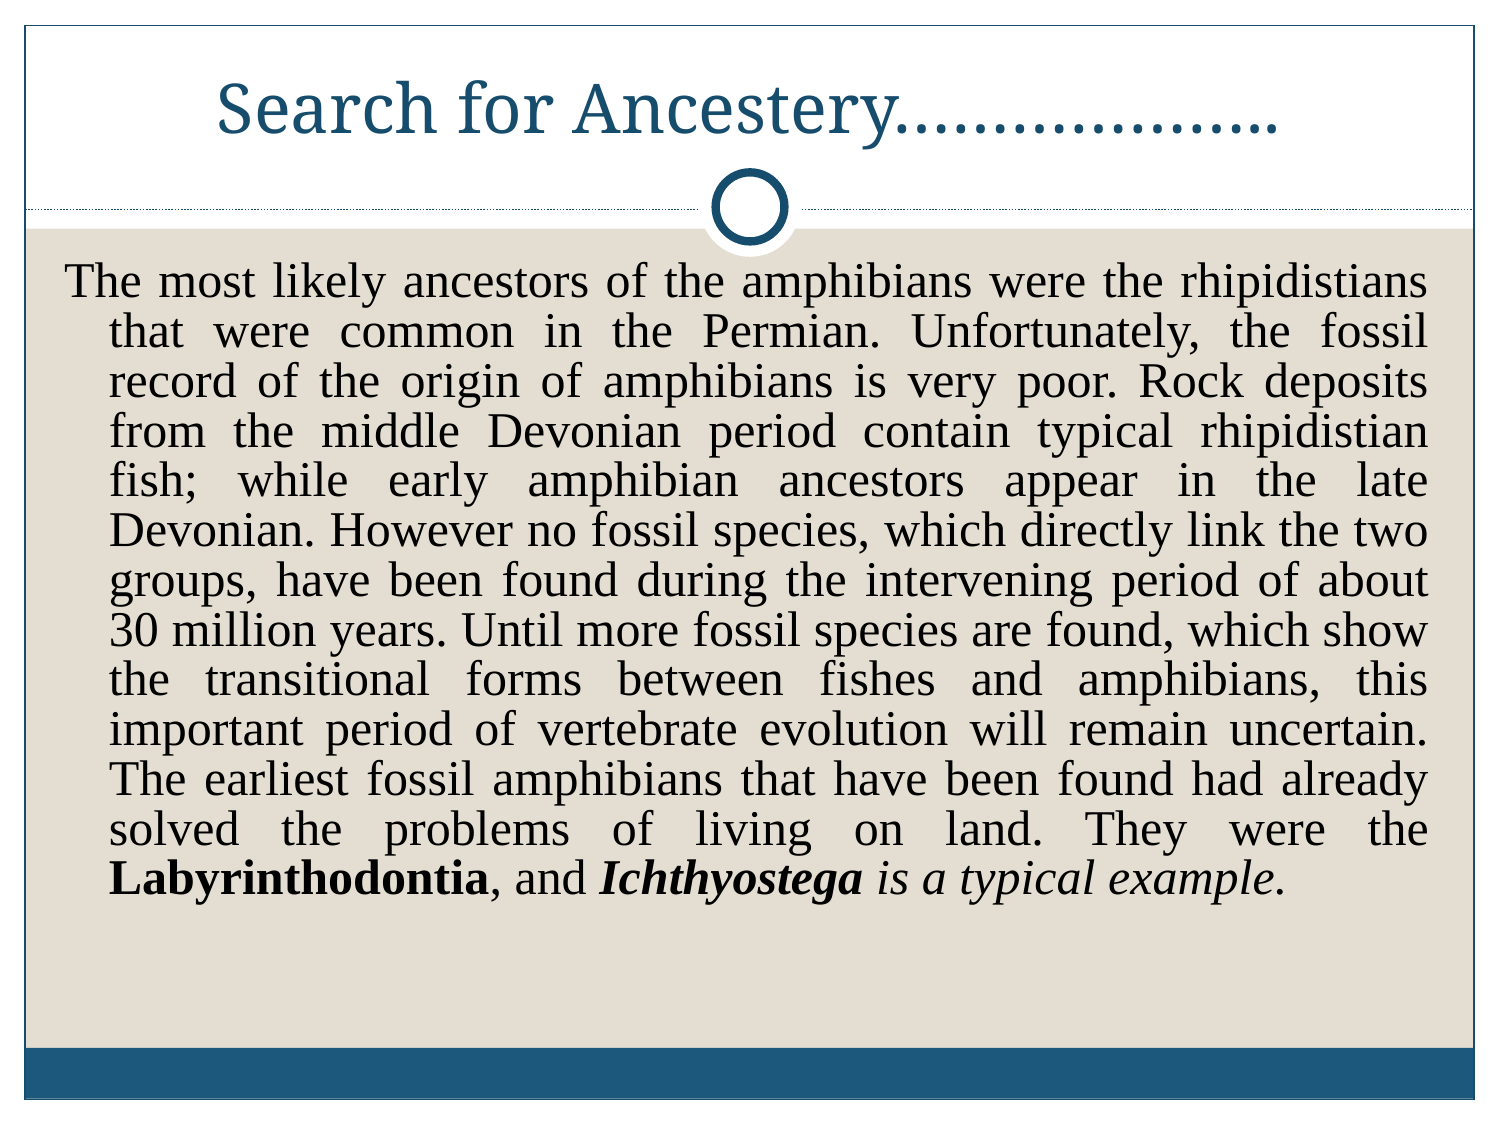

# Search for Ancestery………………..
The most likely ancestors of the amphibians were the rhipidistians that were common in the Permian. Unfortunately, the fossil record of the origin of amphibians is very poor. Rock deposits from the middle Devonian period contain typical rhipidistian fish; while early amphibian ancestors appear in the late Devonian. However no fossil species, which directly link the two groups, have been found during the intervening period of about 30 million years. Until more fossil species are found, which show the transitional forms between fishes and amphibians, this important period of vertebrate evolution will remain uncertain. The earliest fossil amphibians that have been found had already solved the problems of living on land. They were the Labyrinthodontia, and Ichthyostega is a typical example.